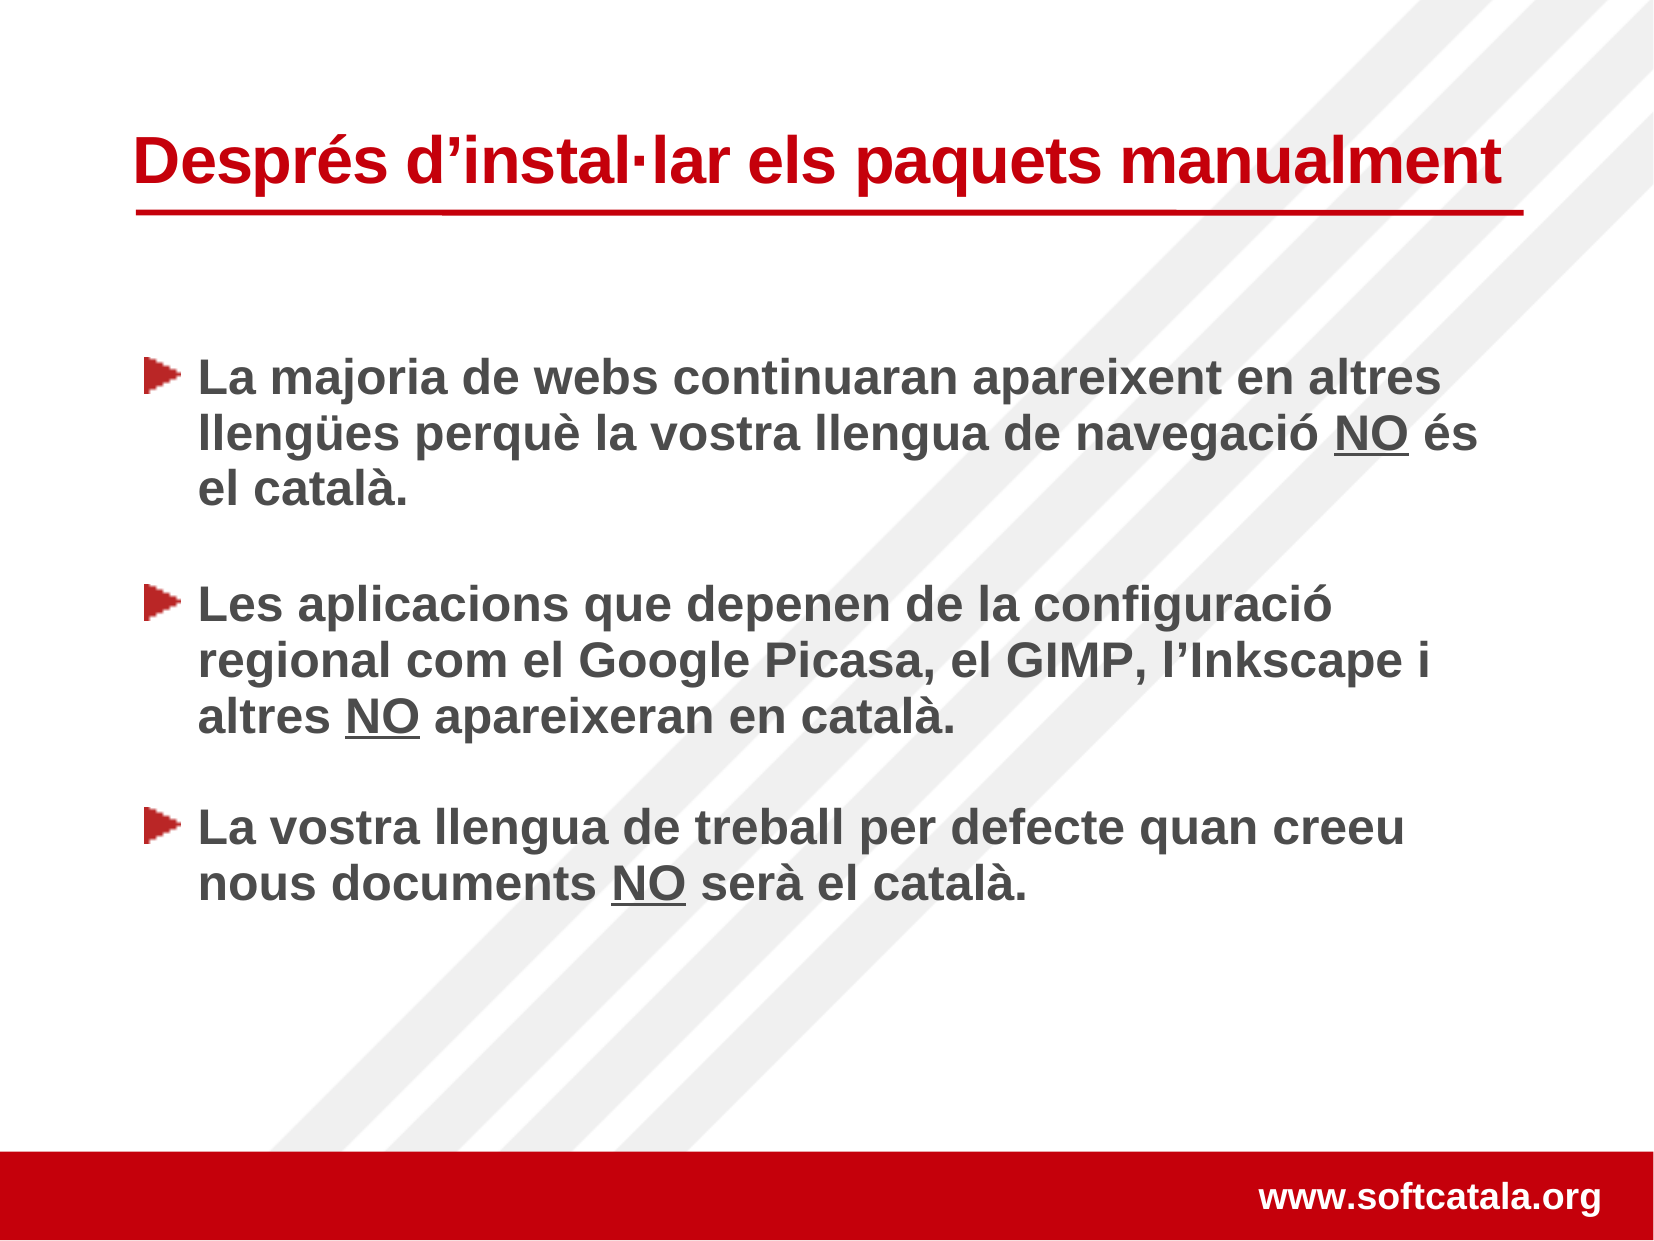

Després d’instal·lar els paquets manualment
La majoria de webs continuaran apareixent en altres llengües perquè la vostra llengua de navegació NO és el català.
Les aplicacions que depenen de la configuració regional com el Google Picasa, el GIMP, l’Inkscape i altres NO apareixeran en català.
La vostra llengua de treball per defecte quan creeu nous documents NO serà el català.
 www.softcatala.org